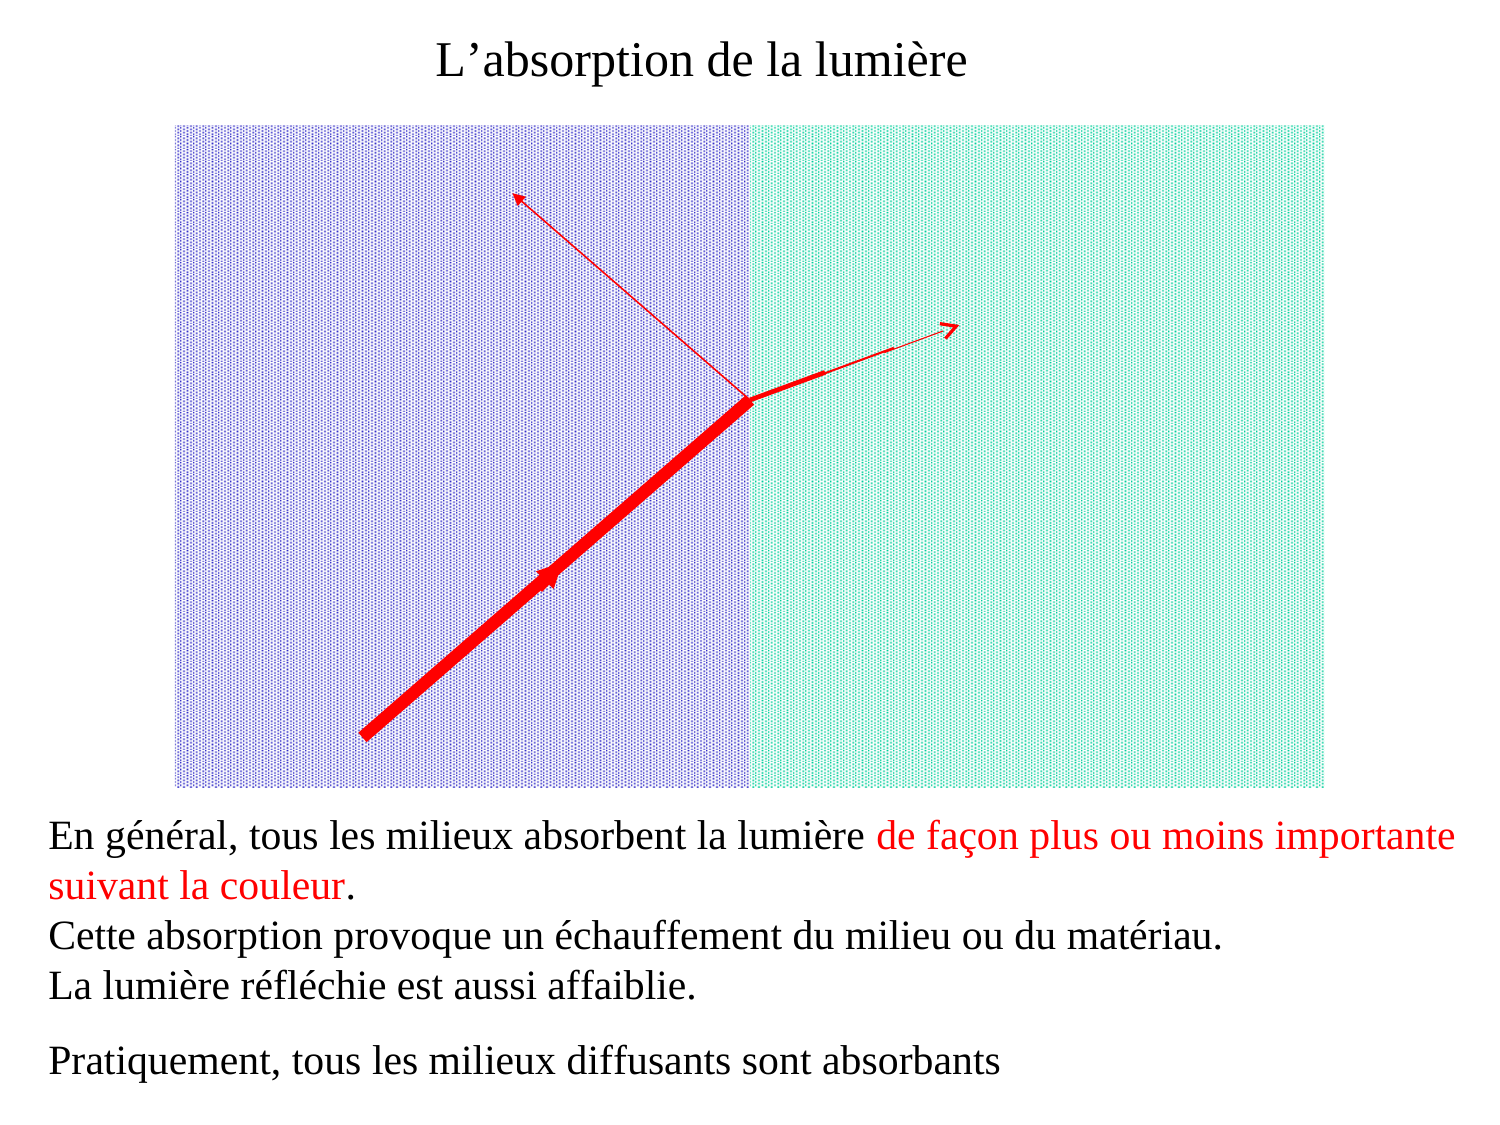

L’absorption de la lumière
En général, tous les milieux absorbent la lumière de façon plus ou moins importante
suivant la couleur.
Cette absorption provoque un échauffement du milieu ou du matériau.
La lumière réfléchie est aussi affaiblie.
Pratiquement, tous les milieux diffusants sont absorbants